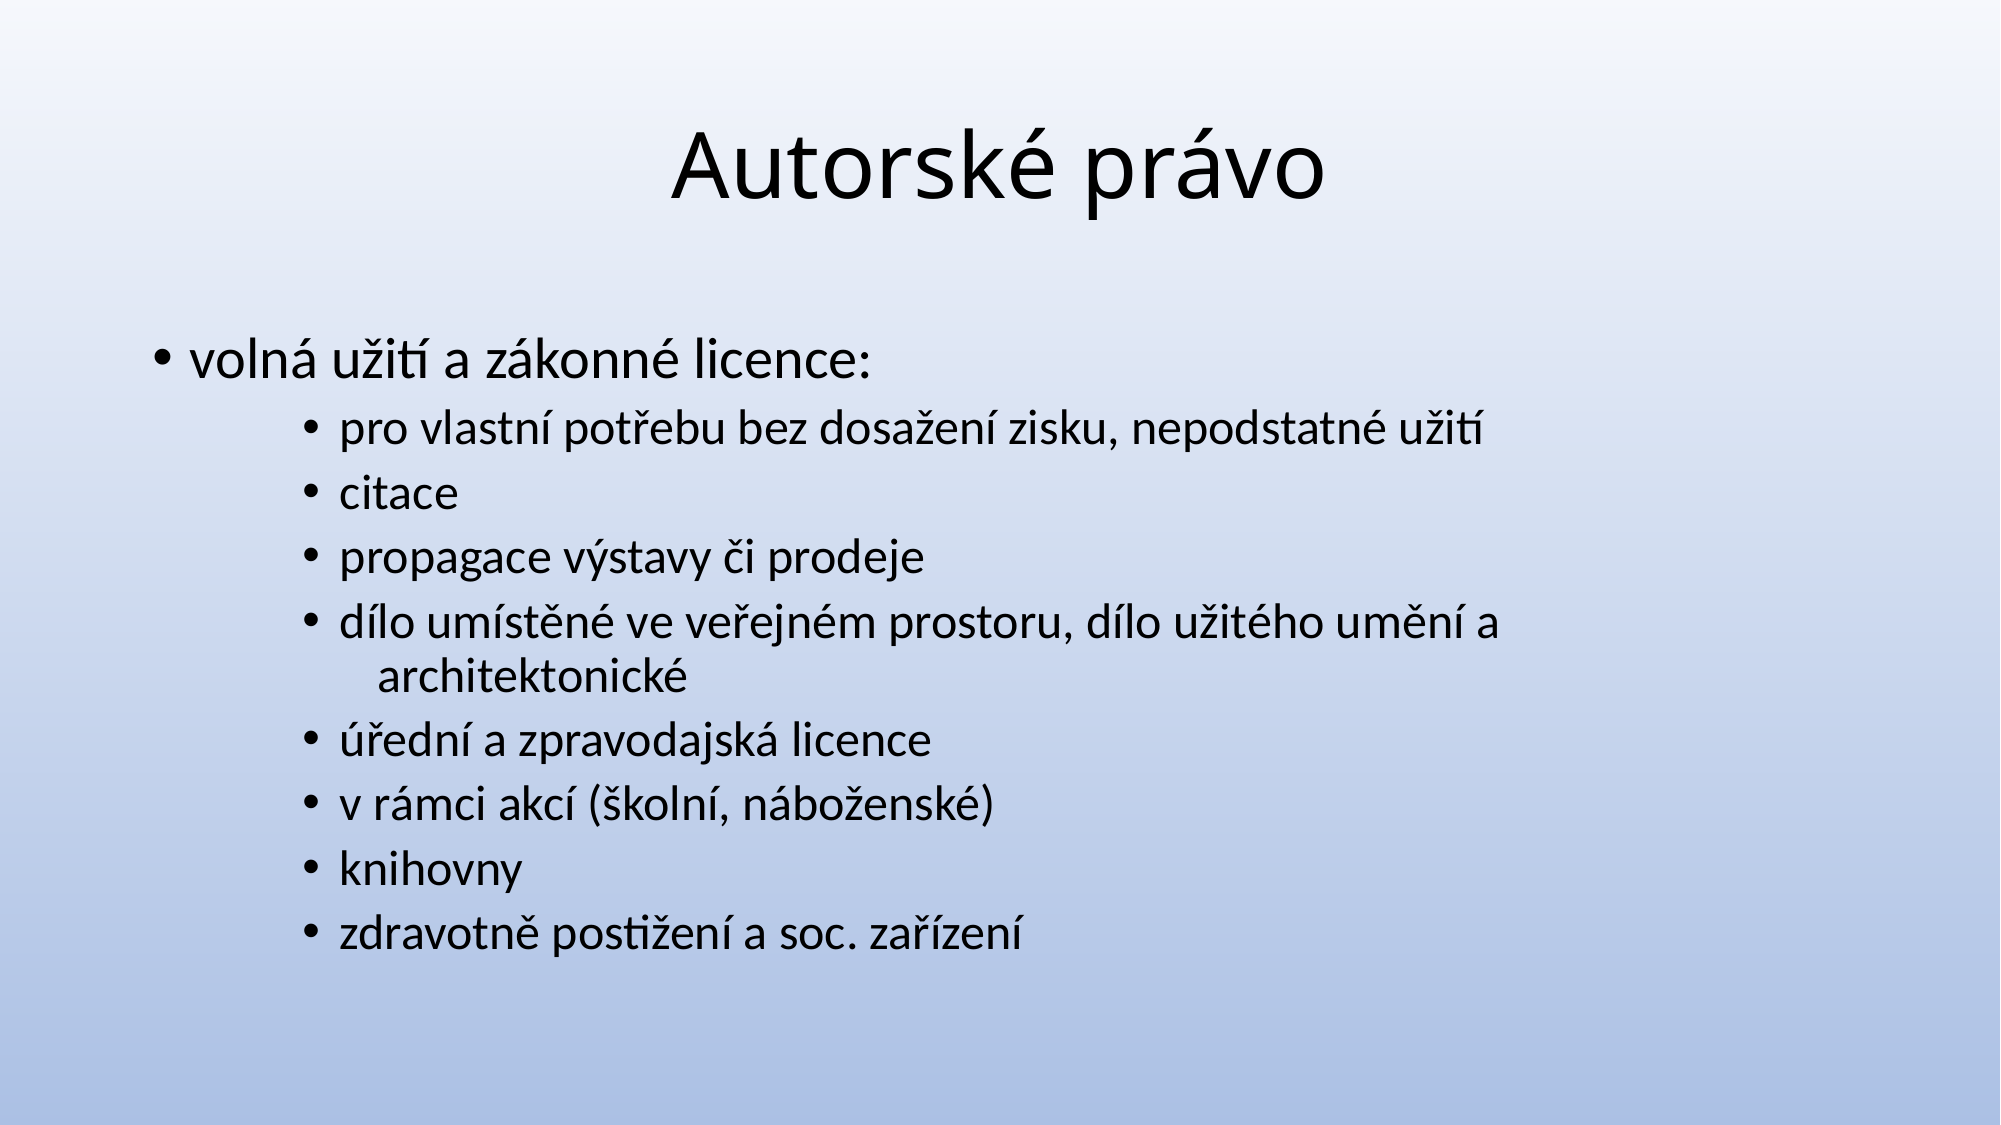

# Autorské právo
volná užití a zákonné licence:
pro vlastní potřebu bez dosažení zisku, nepodstatné užití
citace
propagace výstavy či prodeje
dílo umístěné ve veřejném prostoru, dílo užitého umění a architektonické
úřední a zpravodajská licence
v rámci akcí (školní, náboženské)
knihovny
zdravotně postižení a soc. zařízení